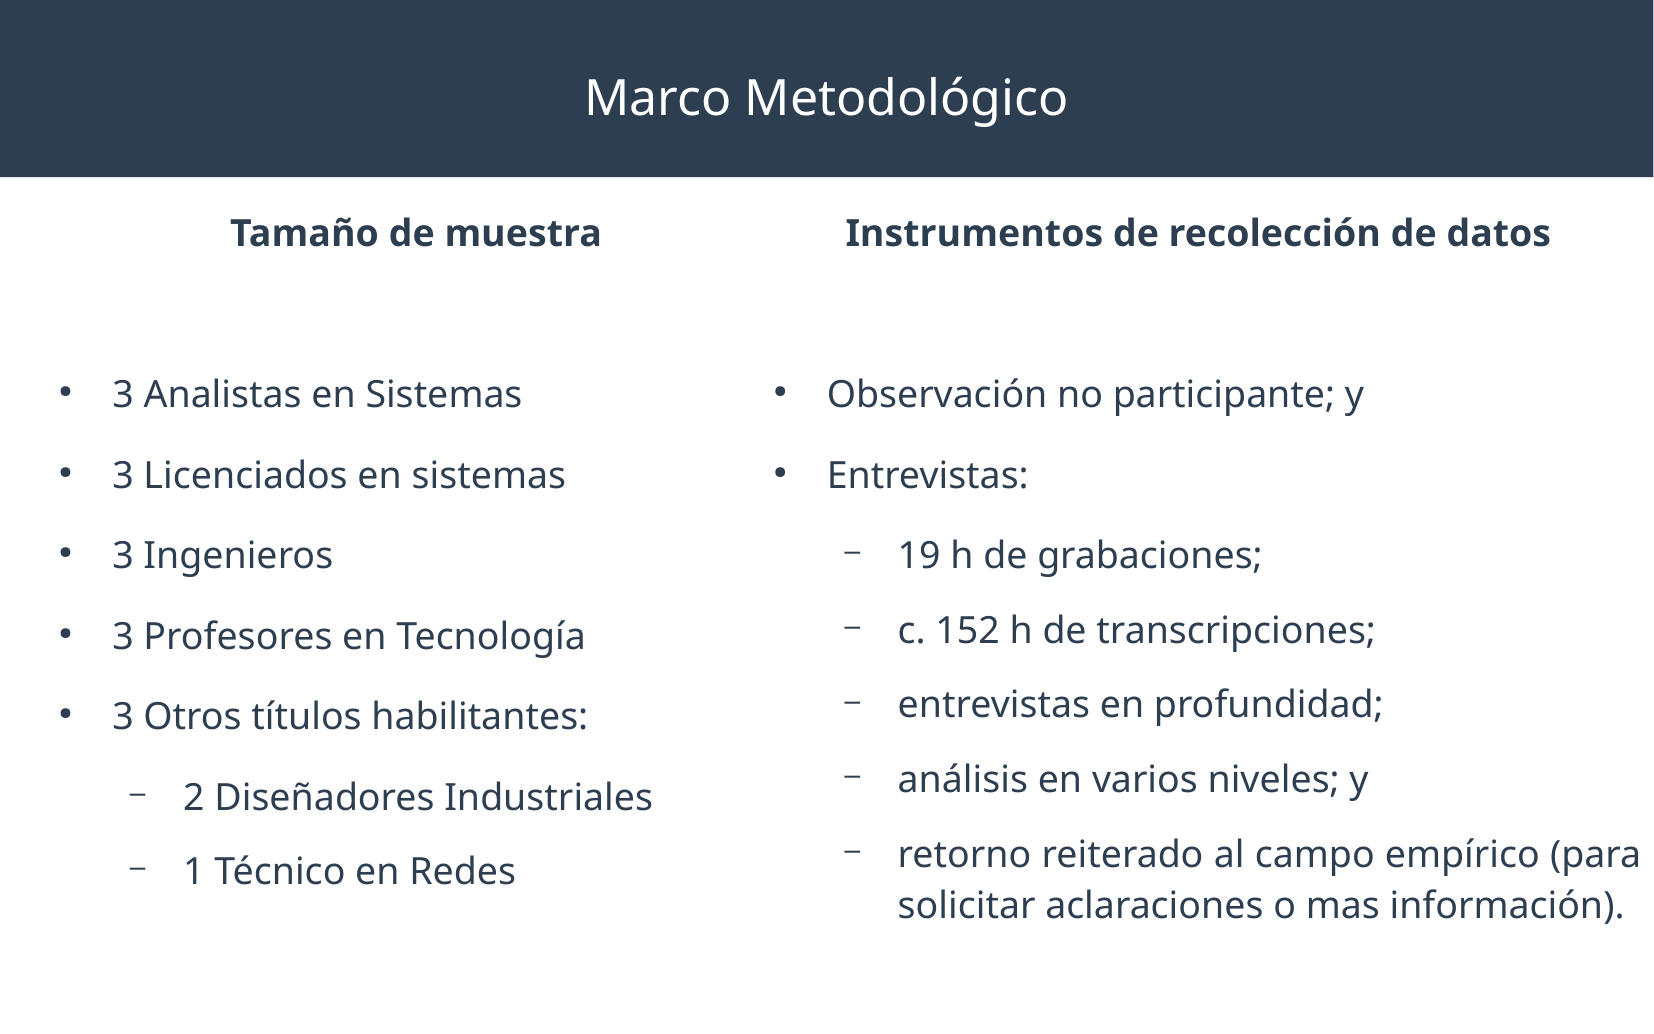

Marco Metodológico
# Tamaño de muestra
3 Analistas en Sistemas
3 Licenciados en sistemas
3 Ingenieros
3 Profesores en Tecnología
3 Otros títulos habilitantes:
2 Diseñadores Industriales
1 Técnico en Redes
Instrumentos de recolección de datos
Observación no participante; y
Entrevistas:
19 h de grabaciones;
c. 152 h de transcripciones;
entrevistas en profundidad;
análisis en varios niveles; y
retorno reiterado al campo empírico (para solicitar aclaraciones o mas información).
19